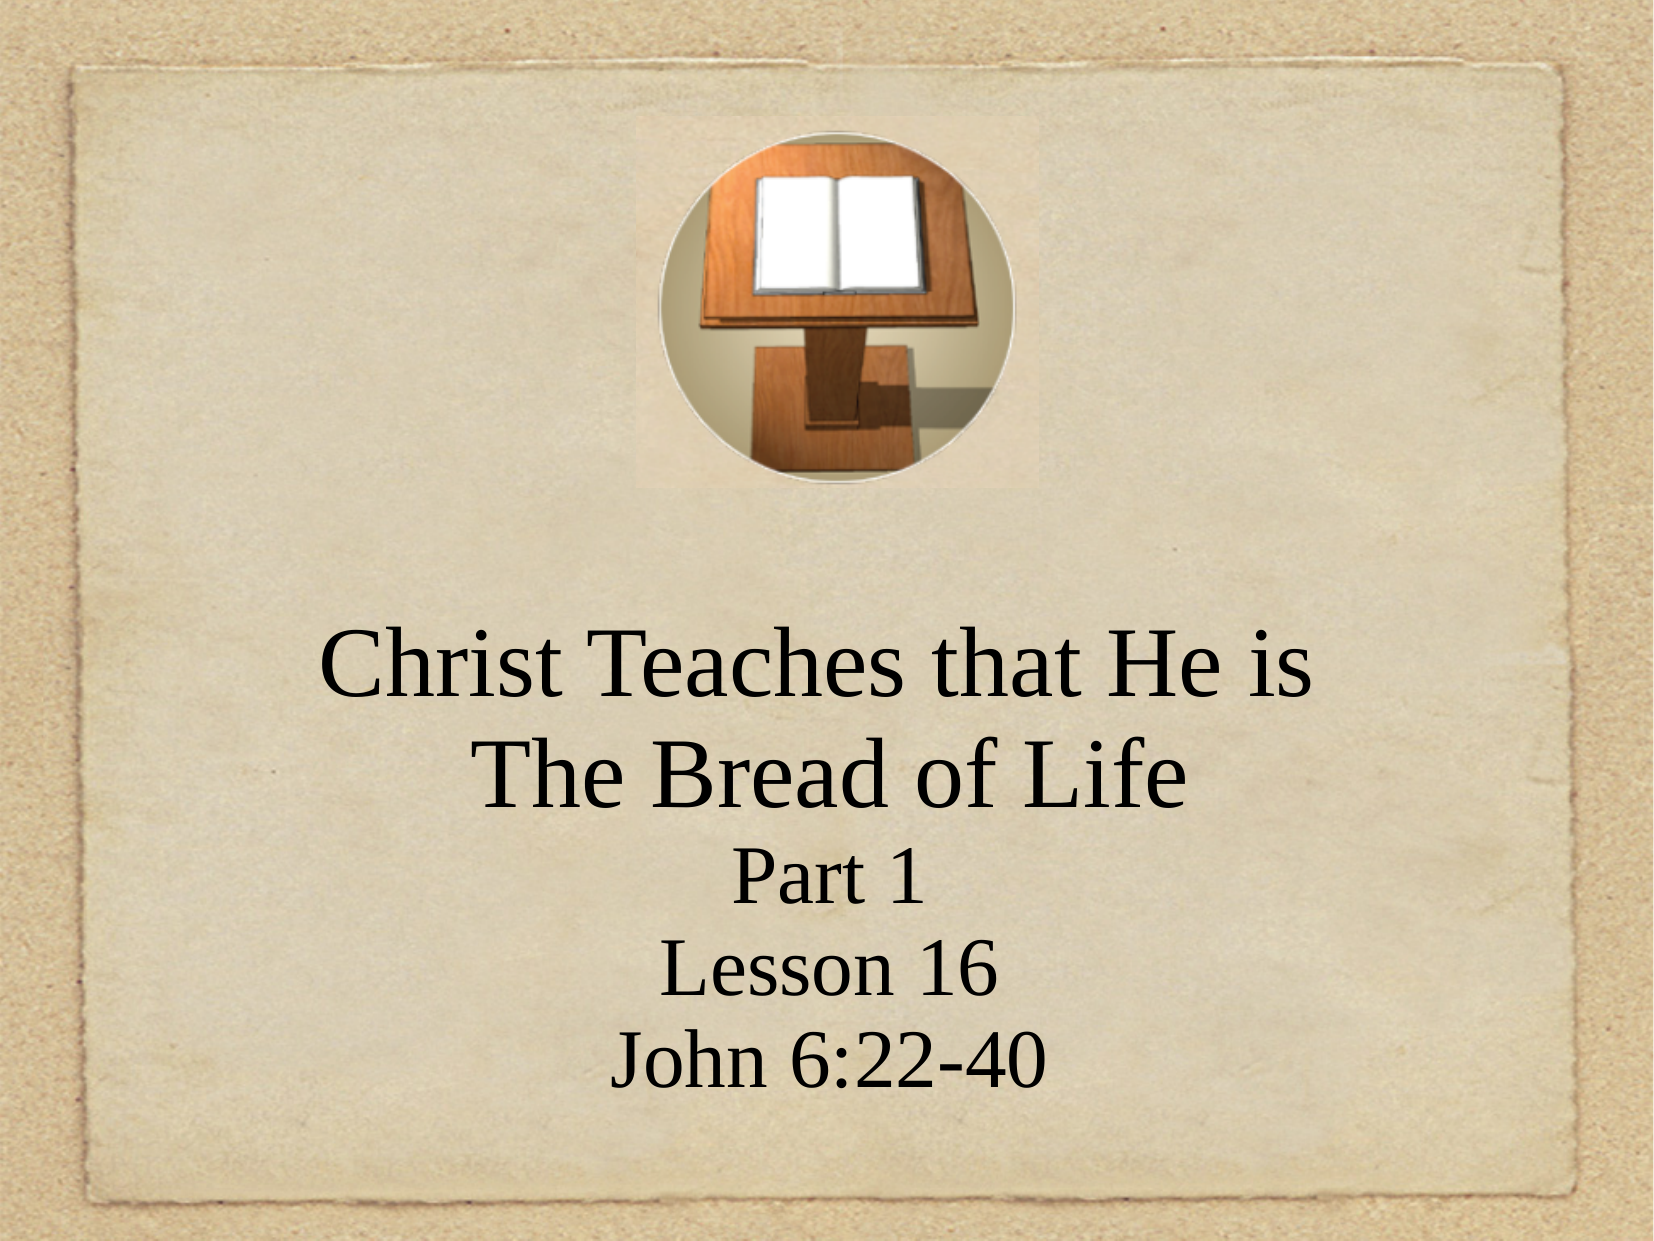

#
Christ Teaches that He is
The Bread of Life
Part 1
Lesson 16
John 6:22-40